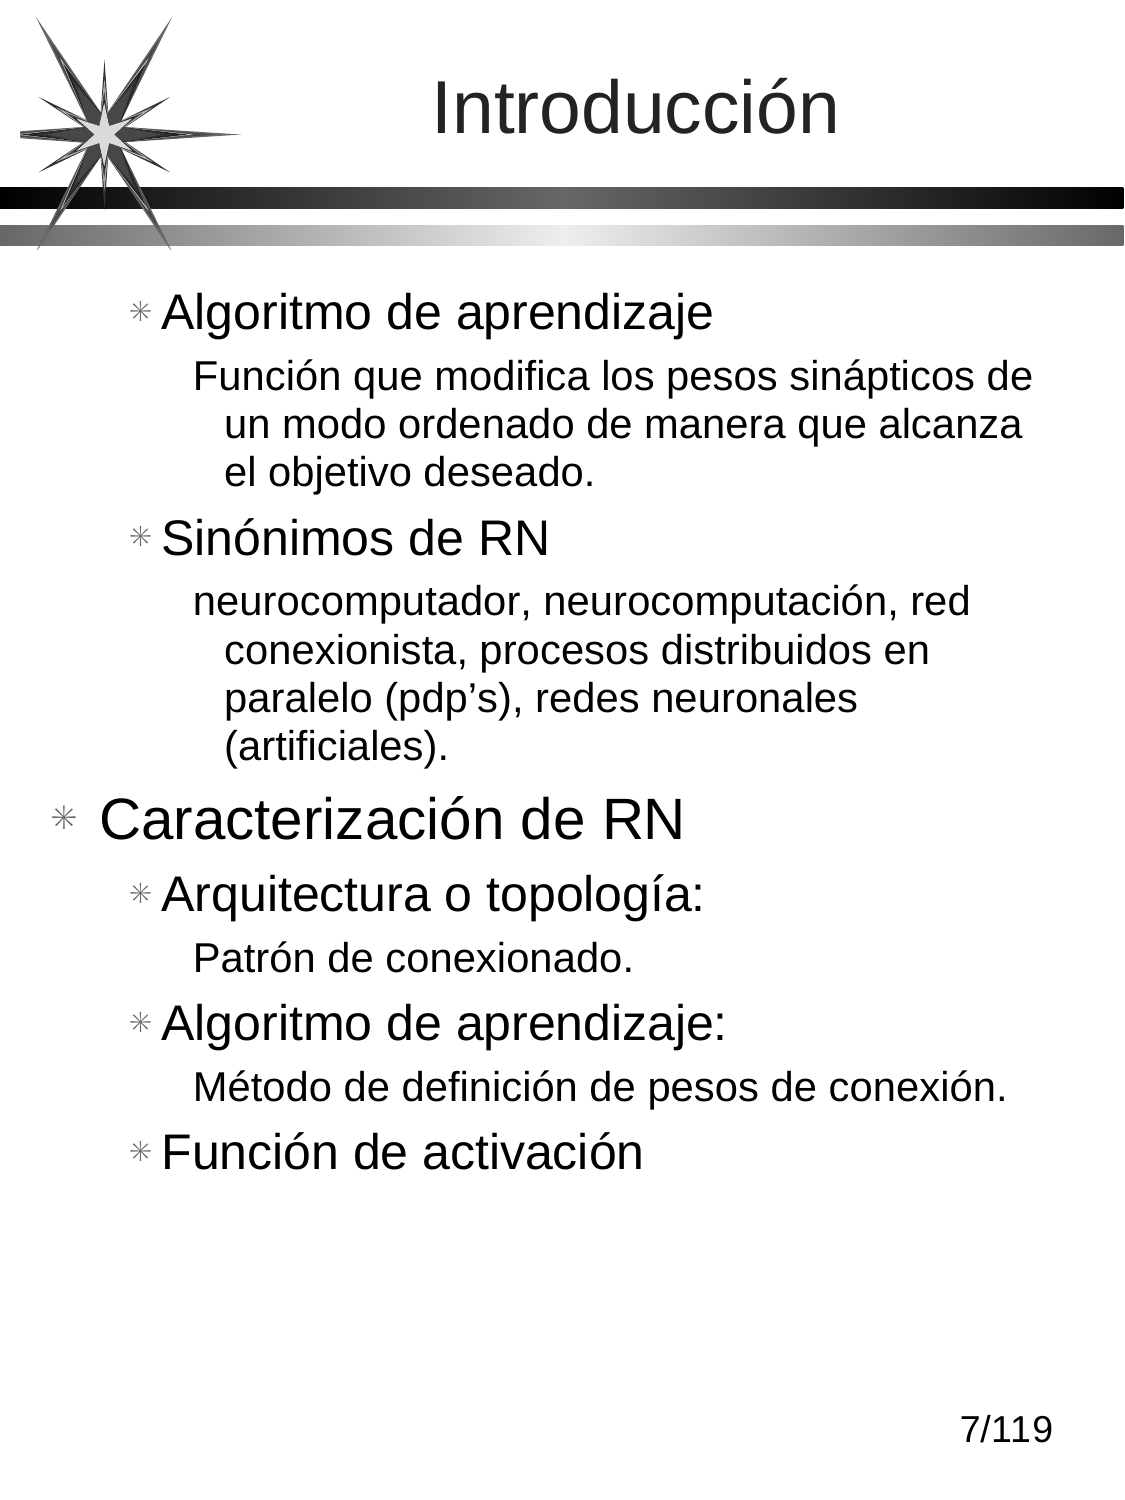

# Introducción
Algoritmo de aprendizaje
Función que modifica los pesos sinápticos de un modo ordenado de manera que alcanza el objetivo deseado.
Sinónimos de RN
neurocomputador, neurocomputación, red conexionista, procesos distribuidos en paralelo (pdp’s), redes neuronales (artificiales).
Caracterización de RN
Arquitectura o topología:
Patrón de conexionado.
Algoritmo de aprendizaje:
Método de definición de pesos de conexión.
Función de activación